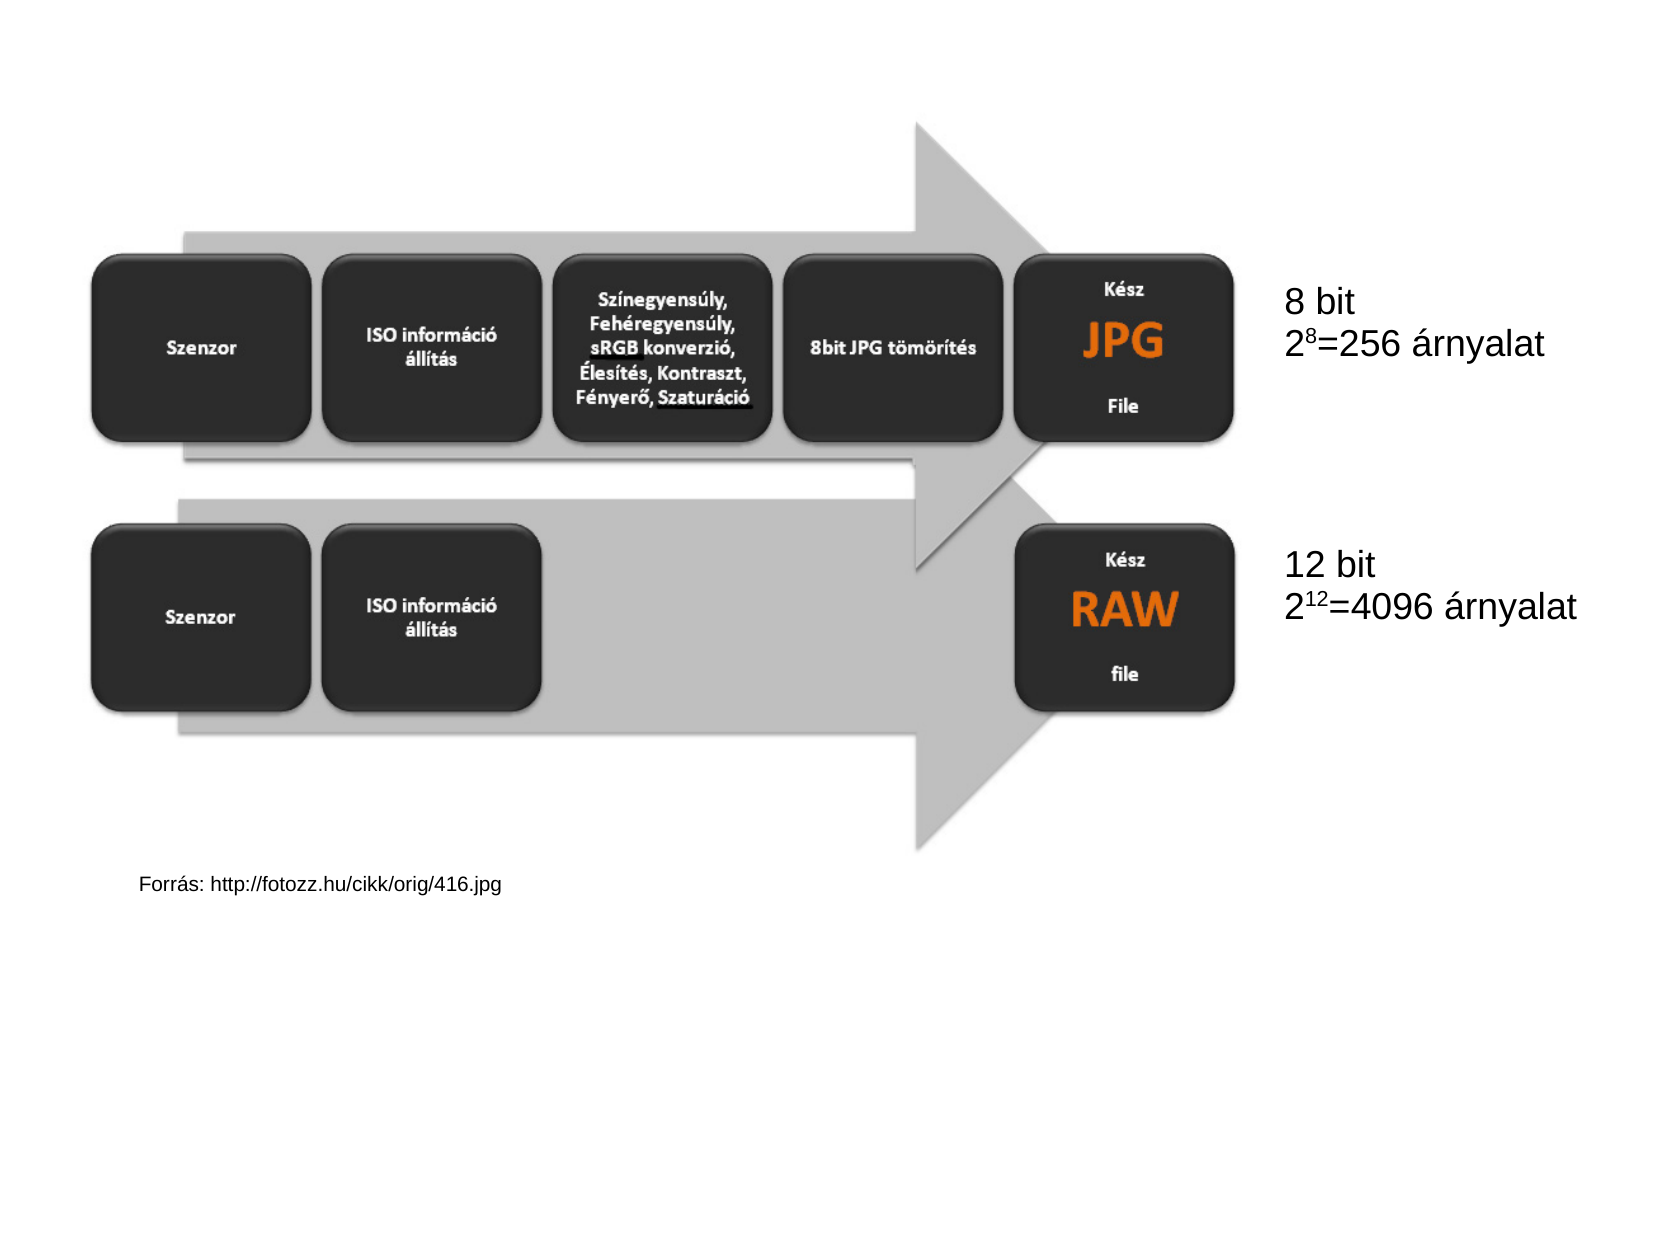

8 bit
28=256 árnyalat
12 bit
212=4096 árnyalat
Forrás: http://fotozz.hu/cikk/orig/416.jpg